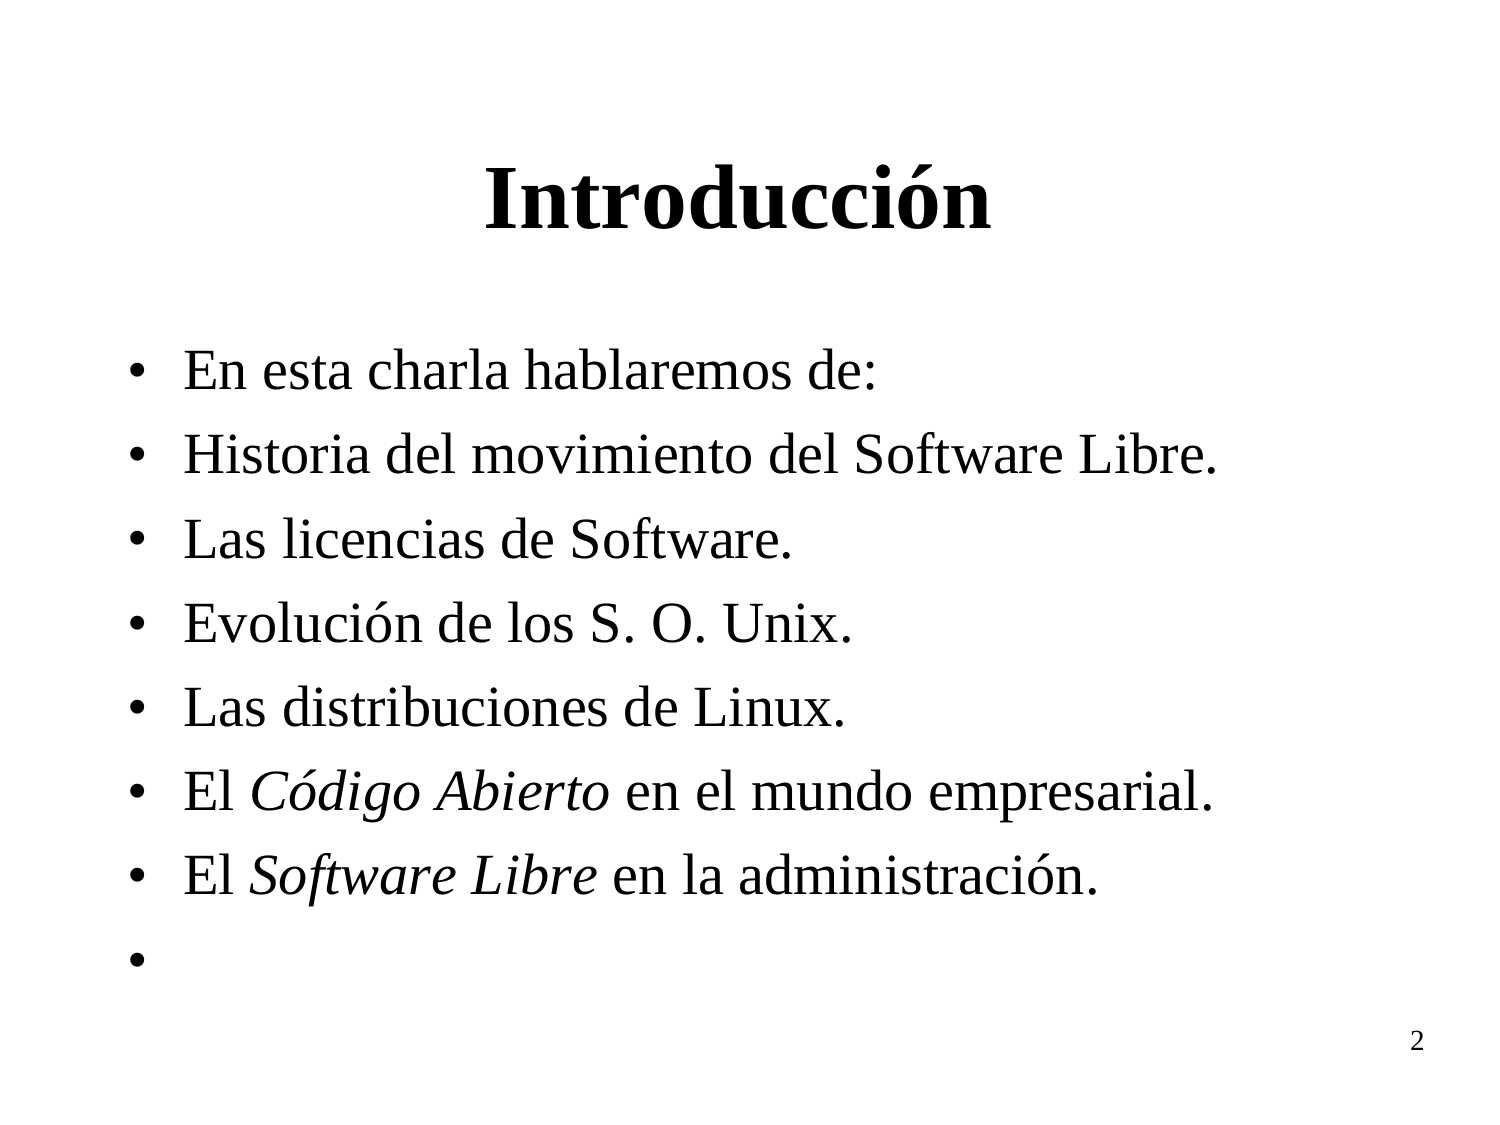

# Introducción
En esta charla hablaremos de:
Historia del movimiento del Software Libre.
Las licencias de Software.
Evolución de los S. O. Unix.
Las distribuciones de Linux.
El Código Abierto en el mundo empresarial.
El Software Libre en la administración.
2